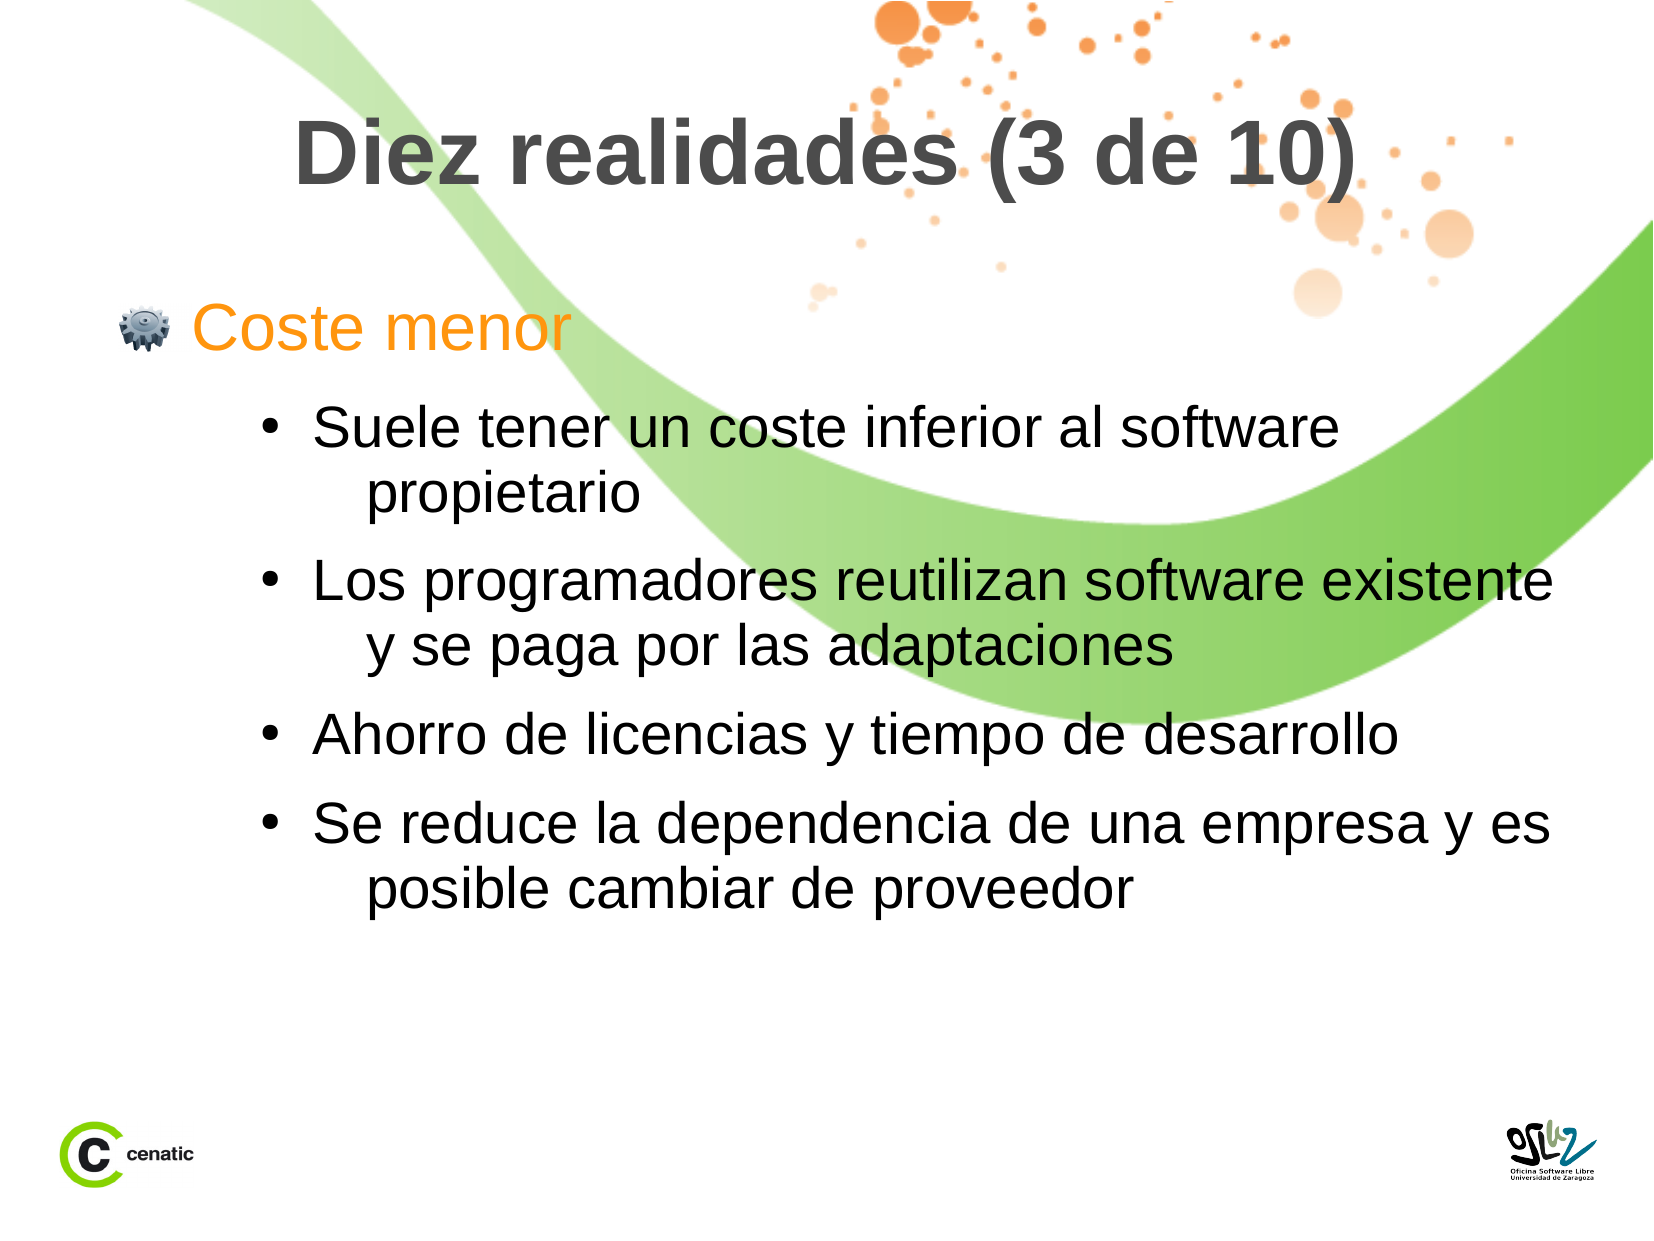

# Diez realidades (3 de 10)
Coste menor
Suele tener un coste inferior al software propietario
Los programadores reutilizan software existente y se paga por las adaptaciones
Ahorro de licencias y tiempo de desarrollo
Se reduce la dependencia de una empresa y es posible cambiar de proveedor